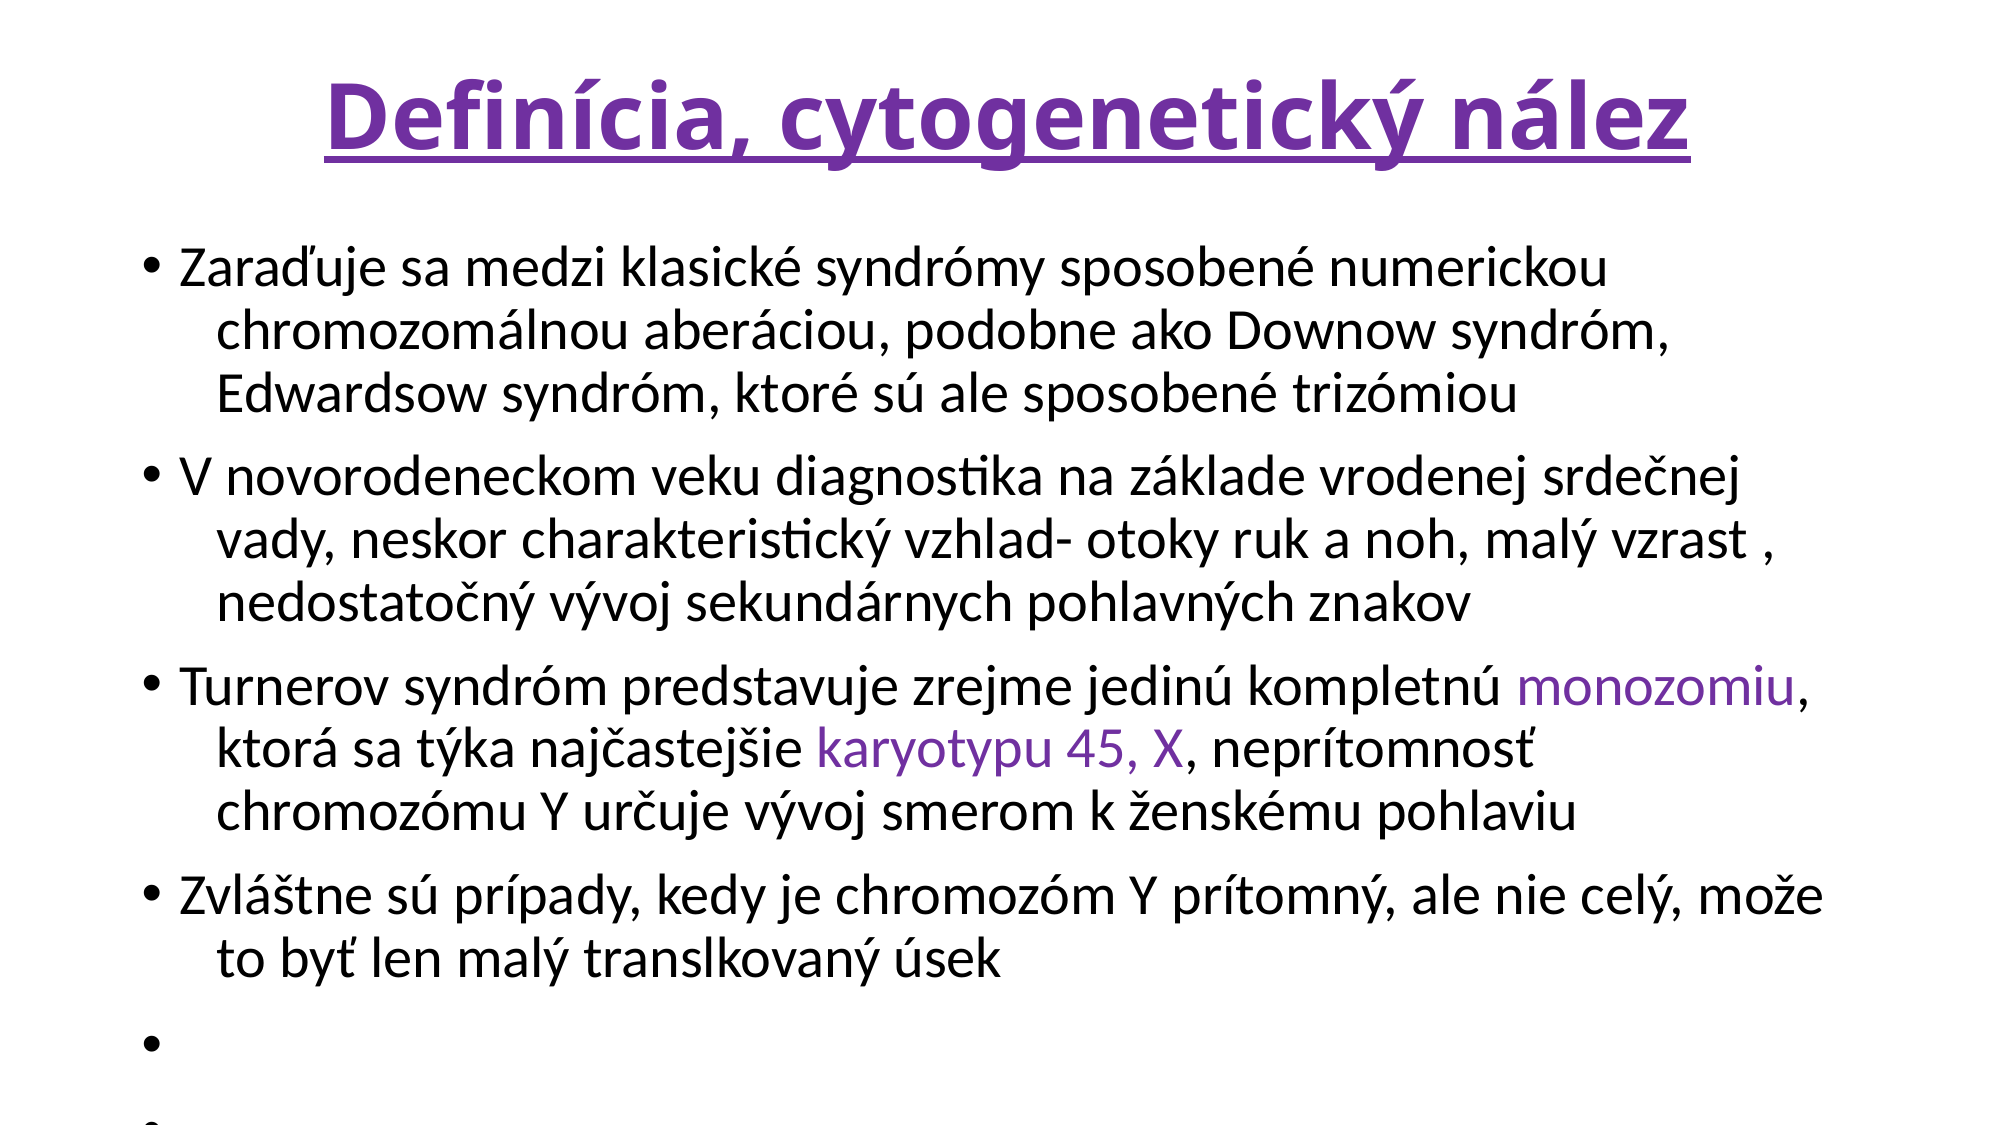

# Definícia, cytogenetický nález
Zaraďuje sa medzi klasické syndrómy sposobené numerickou chromozomálnou aberáciou, podobne ako Downow syndróm, Edwardsow syndróm, ktoré sú ale sposobené trizómiou
V novorodeneckom veku diagnostika na základe vrodenej srdečnej vady, neskor charakteristický vzhlad- otoky ruk a noh, malý vzrast , nedostatočný vývoj sekundárnych pohlavných znakov
Turnerov syndróm predstavuje zrejme jedinú kompletnú monozomiu, ktorá sa týka najčastejšie karyotypu 45, X, neprítomnosť chromozómu Y určuje vývoj smerom k ženskému pohlaviu
Zvláštne sú prípady, kedy je chromozóm Y prítomný, ale nie celý, može to byť len malý translkovaný úsek